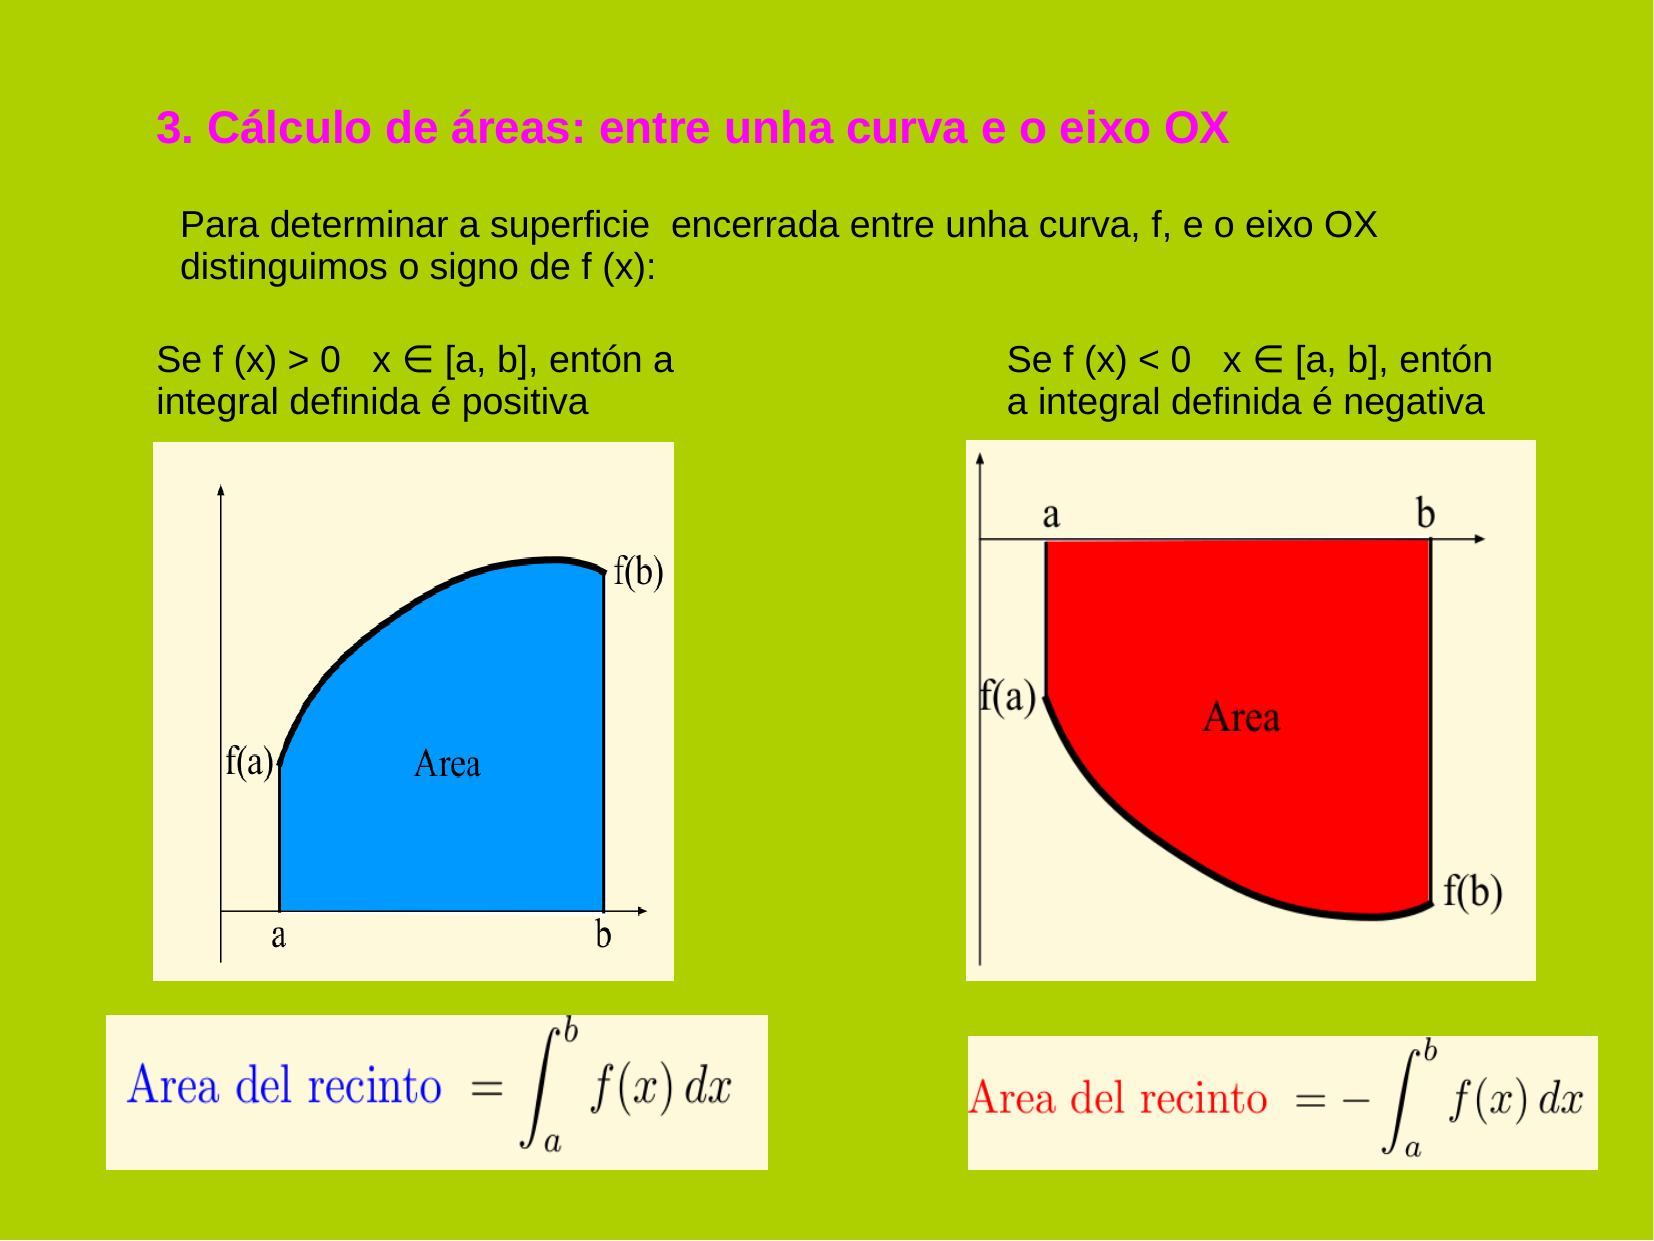

3. Cálculo de áreas: entre unha curva e o eixo OX
Para determinar a superficie encerrada entre unha curva, f, e o eixo OX distinguimos o signo de f (x):
Se f (x) > 0 x ∈ [a, b], entón a integral definida é positiva
Se f (x) < 0 x ∈ [a, b], entón a integral definida é negativa